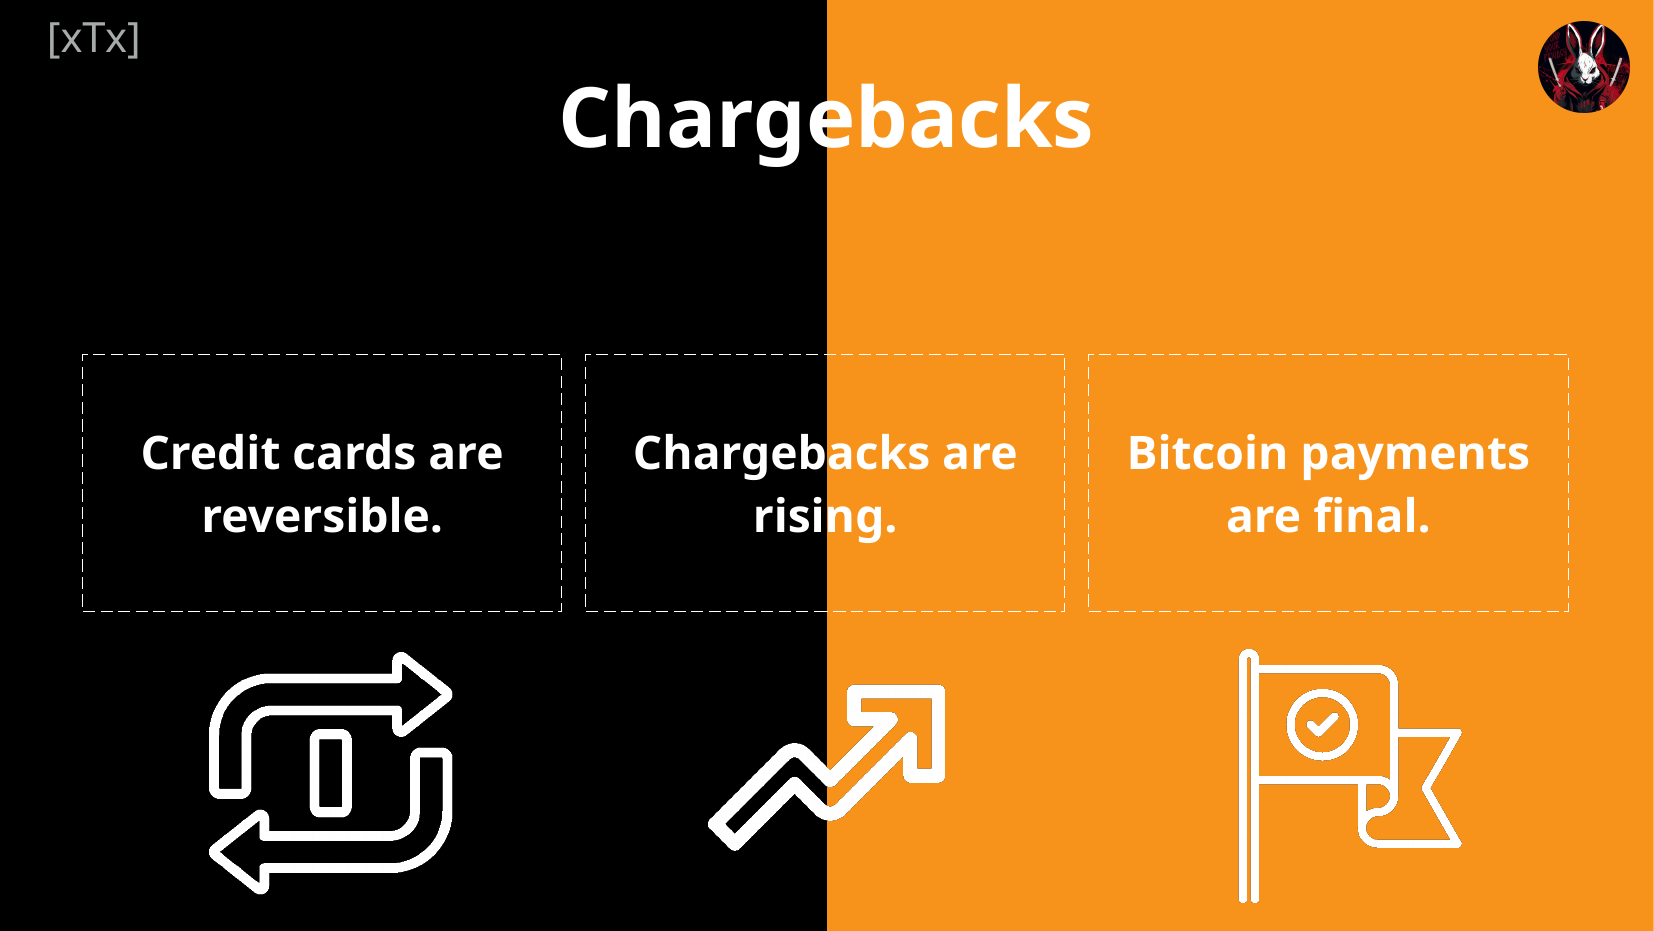

[xTx]
Chargebacks
# Credit cards are reversible.
Chargebacks are rising.
Bitcoin payments are final.